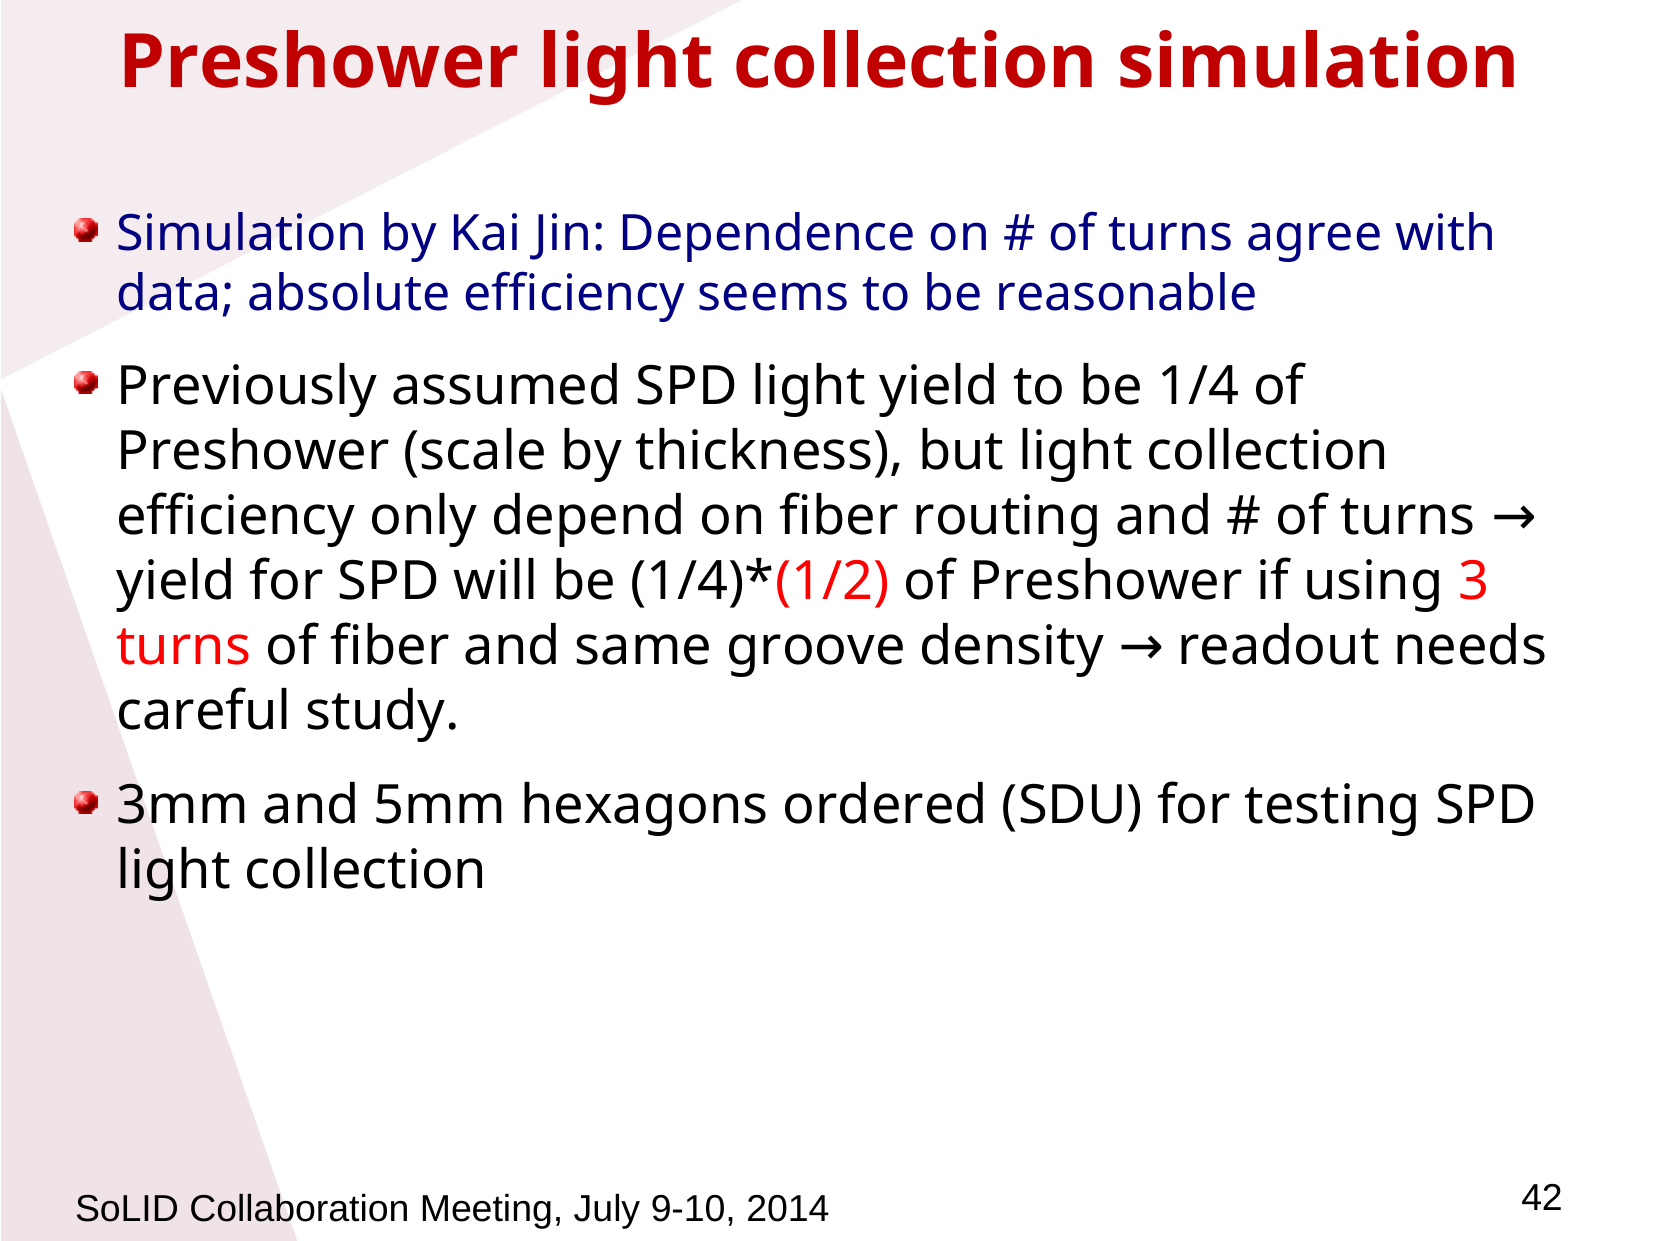

# Preshower light collection simulation
Simulation by Kai Jin: Dependence on # of turns agree with data; absolute efficiency seems to be reasonable
Previously assumed SPD light yield to be 1/4 of Preshower (scale by thickness), but light collection efficiency only depend on fiber routing and # of turns → yield for SPD will be (1/4)*(1/2) of Preshower if using 3 turns of fiber and same groove density → readout needs careful study.
3mm and 5mm hexagons ordered (SDU) for testing SPD light collection
42